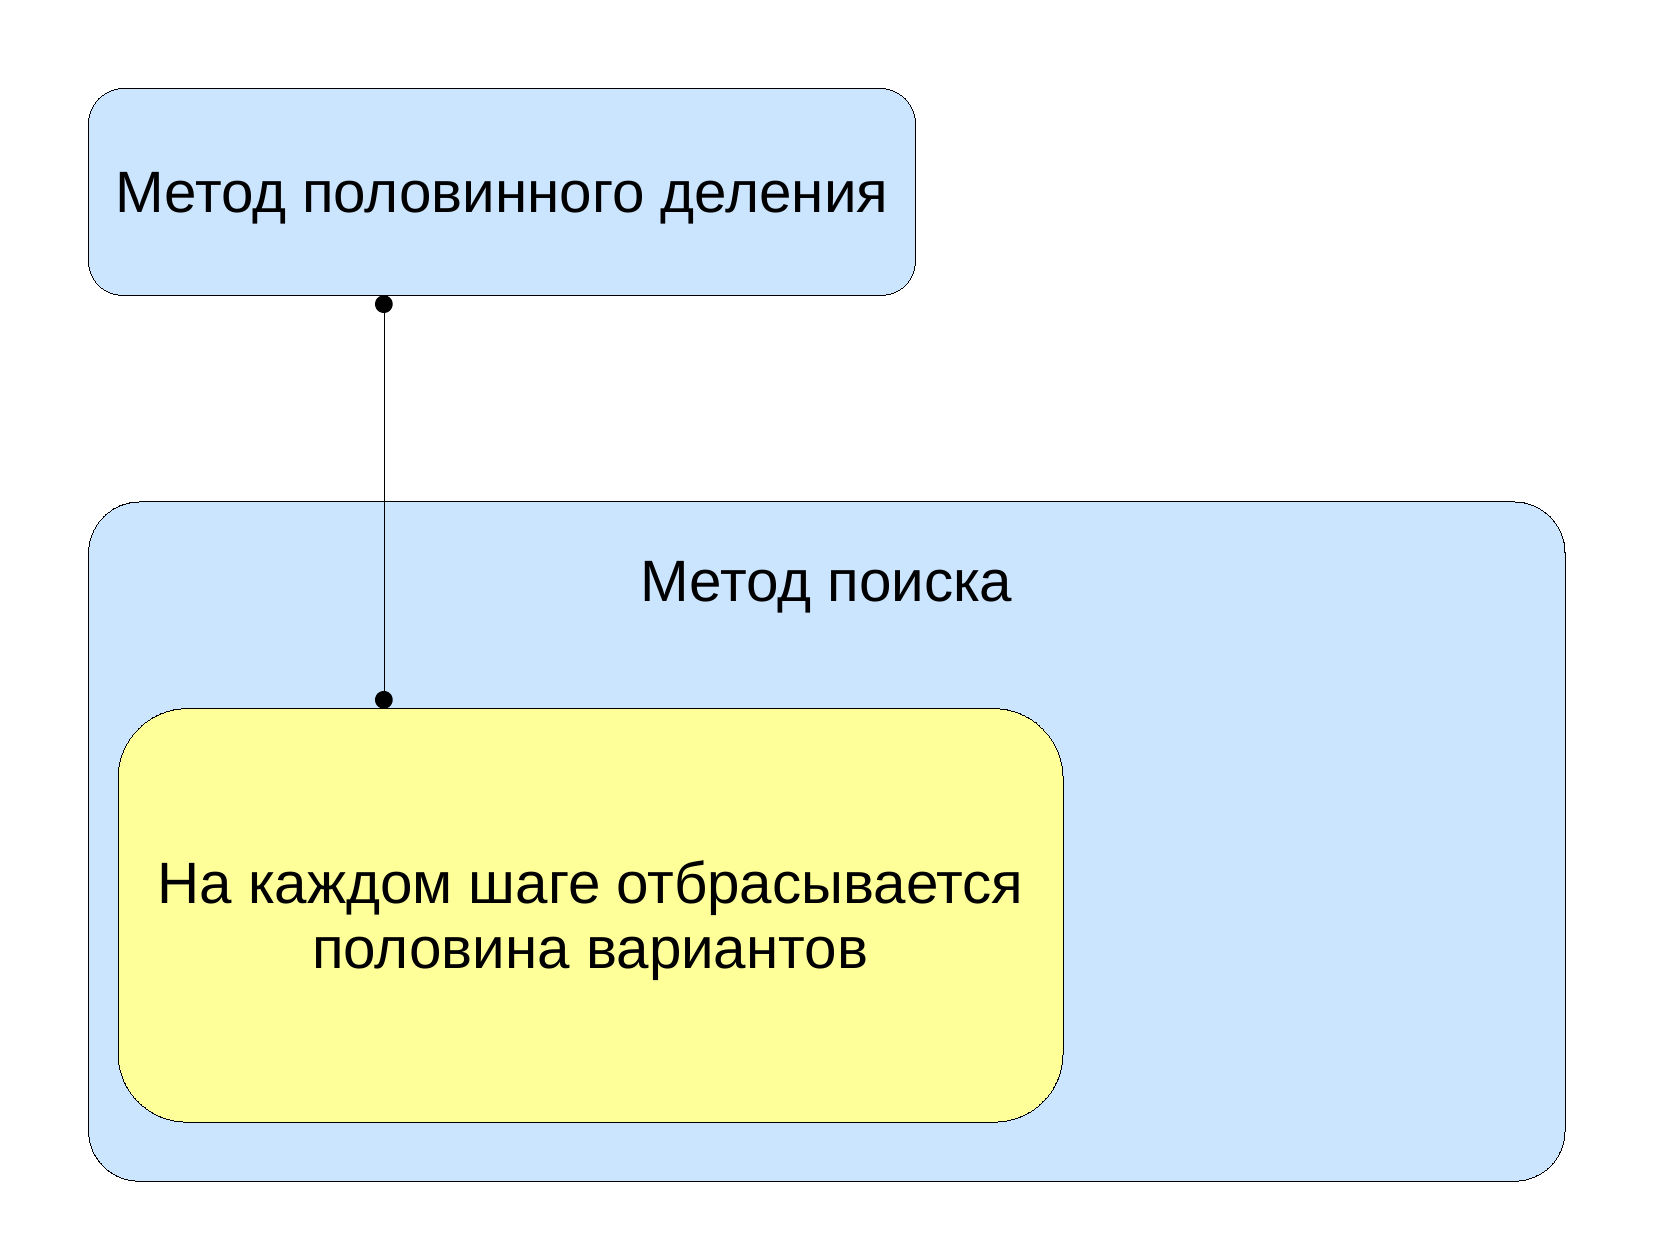

Метод половинного деления
Метод поиска
На каждом шаге отбрасывается
половина вариантов